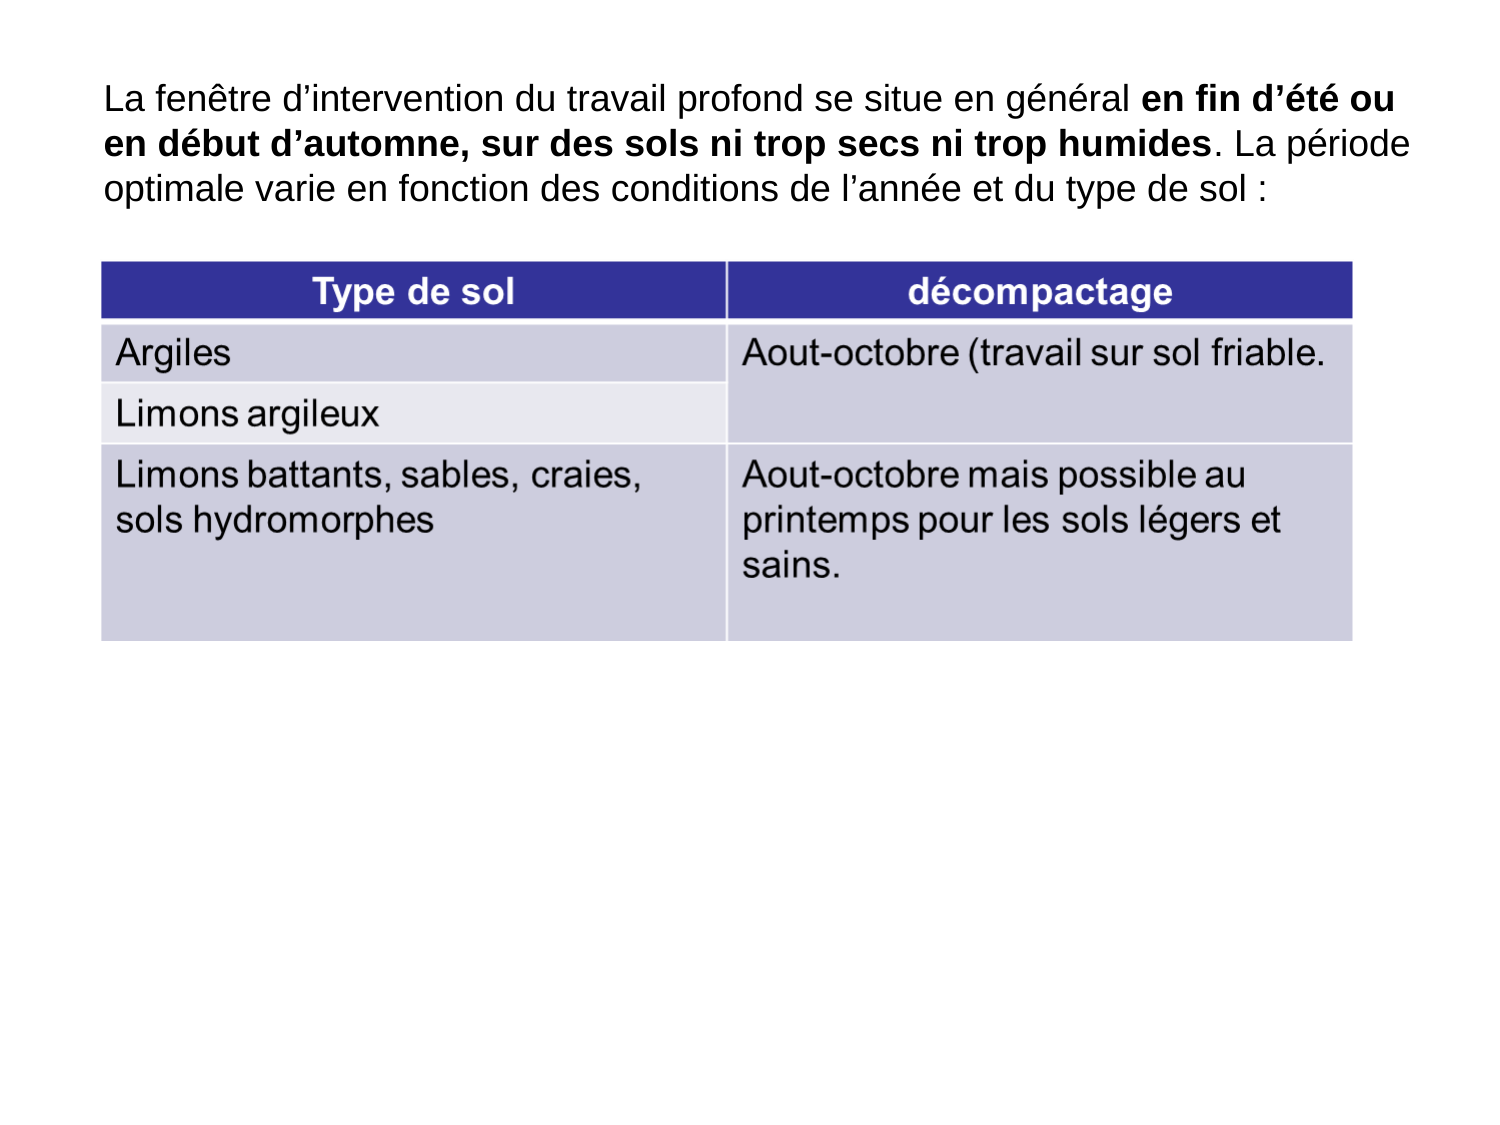

# La fenêtre d’intervention du travail profond se situe en général en fin d’été ou en début d’automne, sur des sols ni trop secs ni trop humides. La période optimale varie en fonction des conditions de l’année et du type de sol :